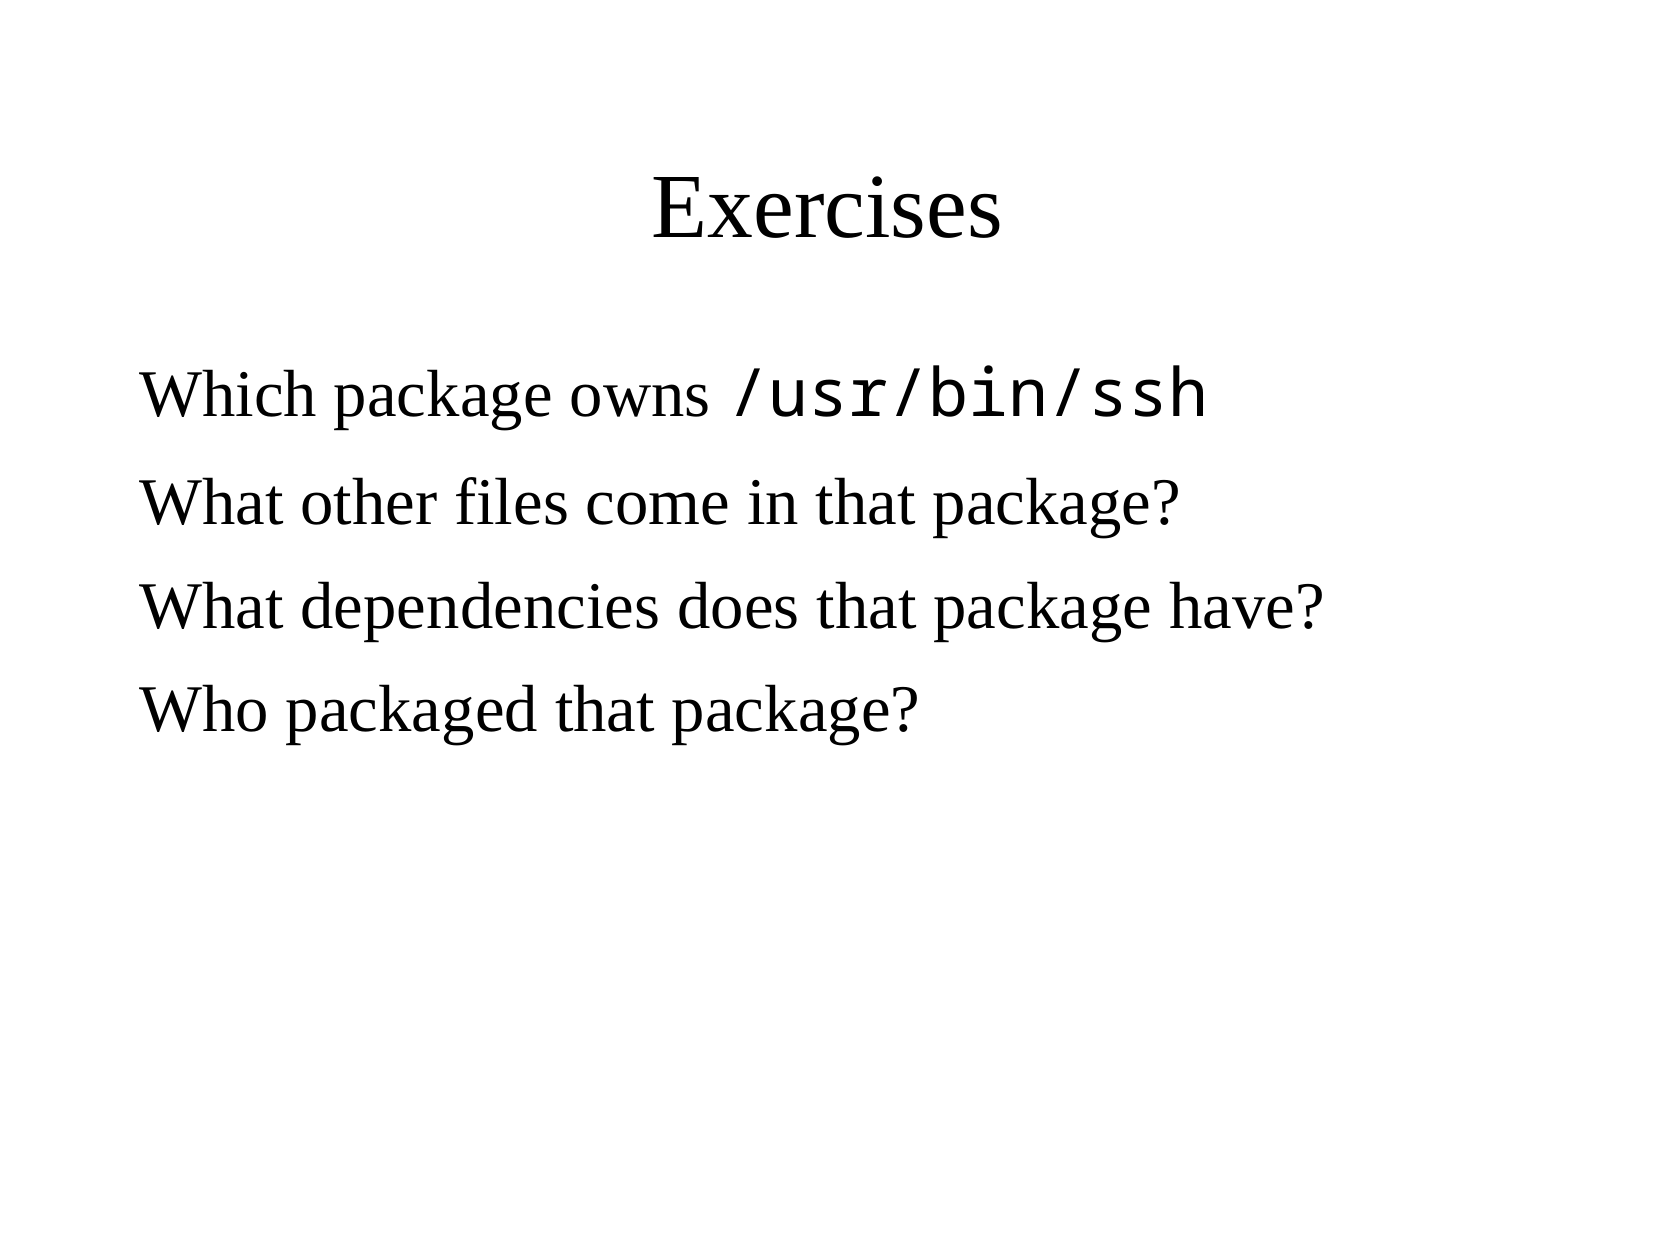

# Exercises
Which package owns /usr/bin/ssh
What other files come in that package?
What dependencies does that package have?
Who packaged that package?